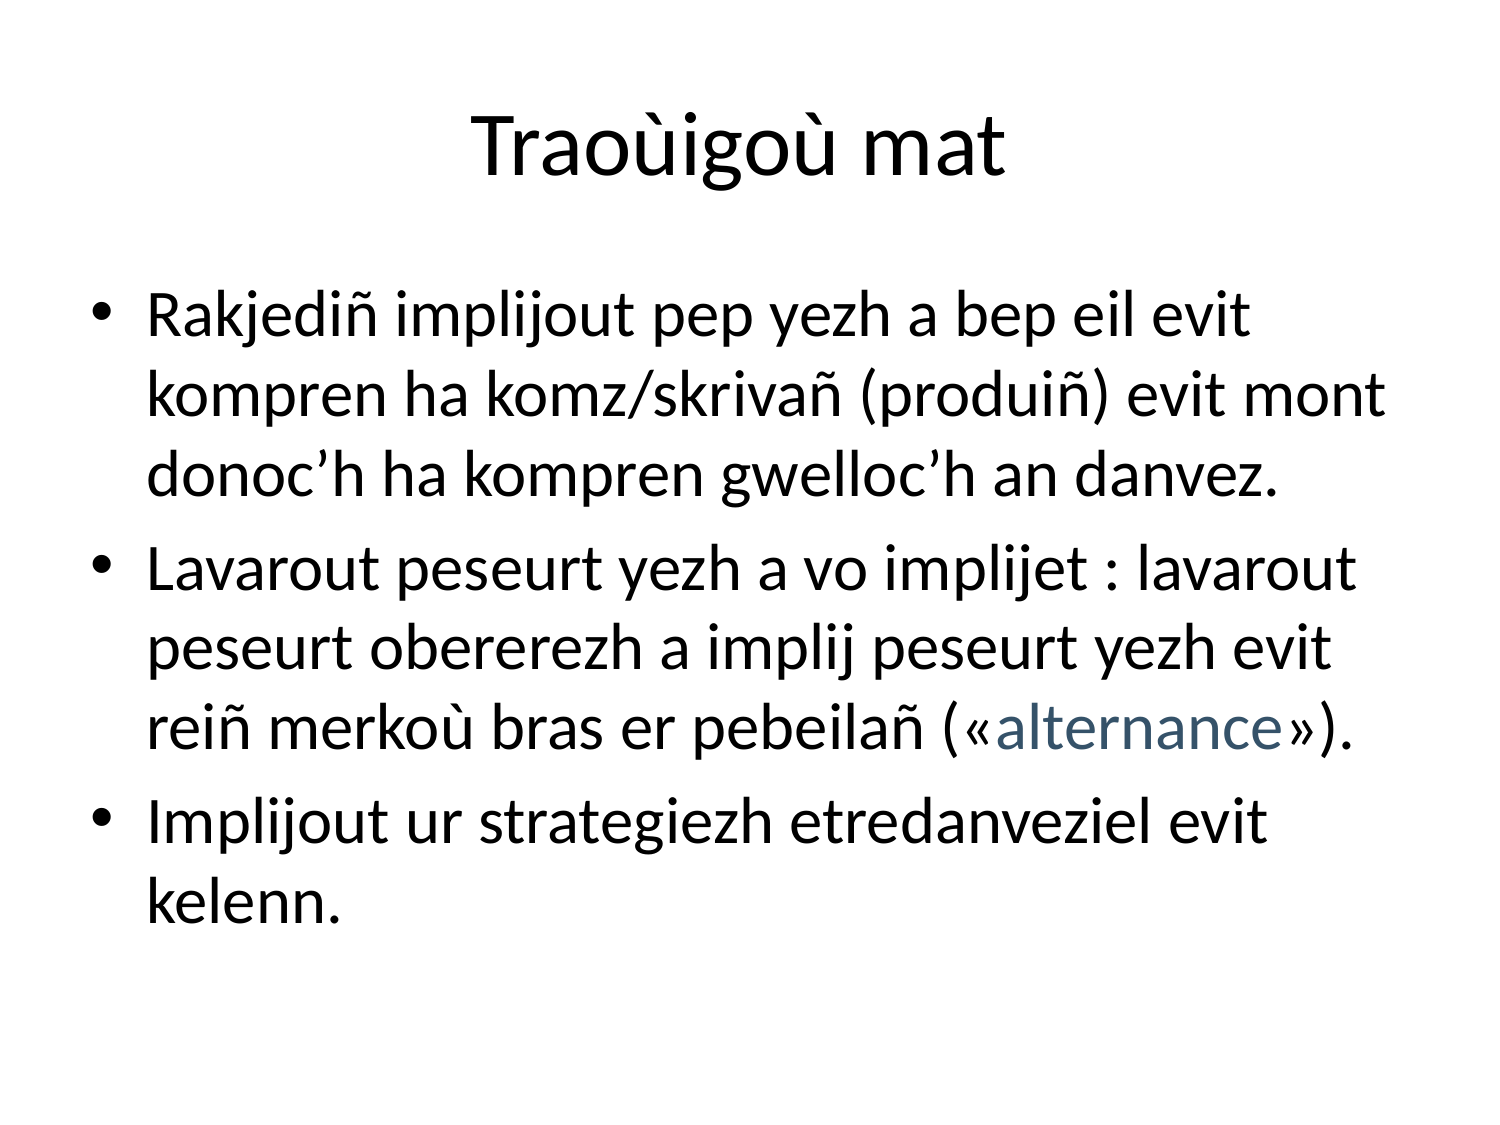

# Traoùigoù mat
Rakjediñ implijout pep yezh a bep eil evit kompren ha komz/skrivañ (produiñ) evit mont donoc’h ha kompren gwelloc’h an danvez.
Lavarout peseurt yezh a vo implijet : lavarout peseurt obererezh a implij peseurt yezh evit reiñ merkoù bras er pebeilañ («alternance»).
Implijout ur strategiezh etredanveziel evit kelenn.